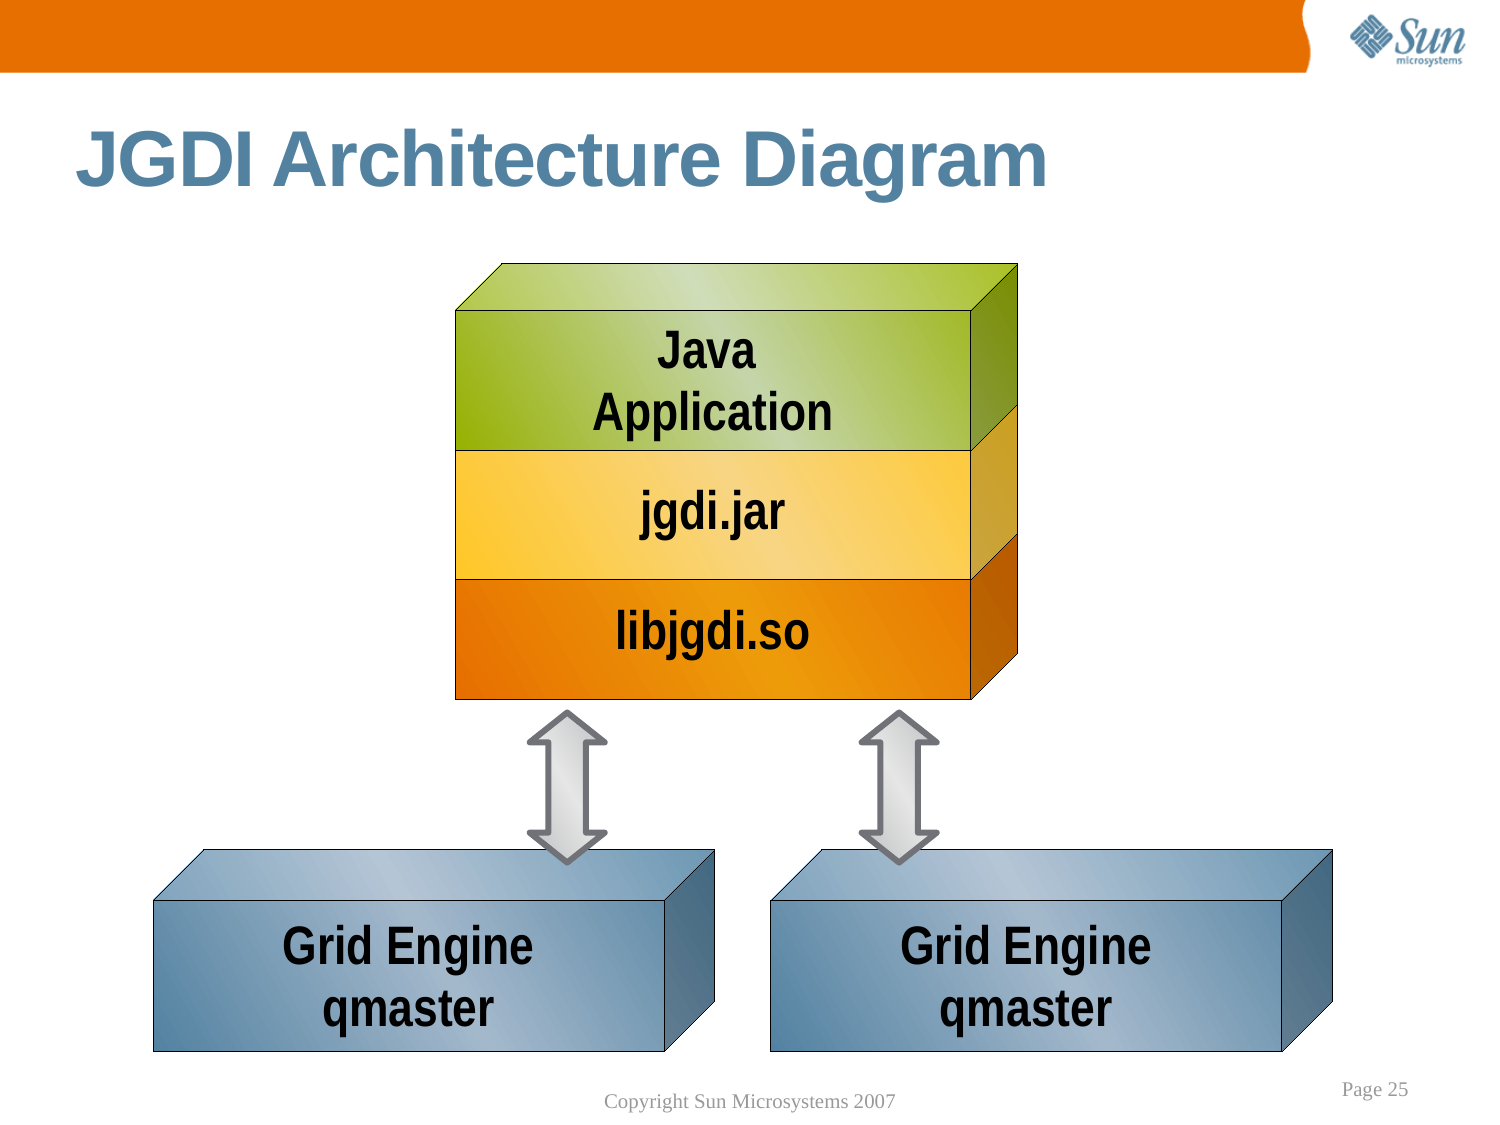

# JGDI Architecture Diagram
Java
Application
jgdi.jar
libjgdi.so
Grid Engine
qmaster
Grid Engine
qmaster